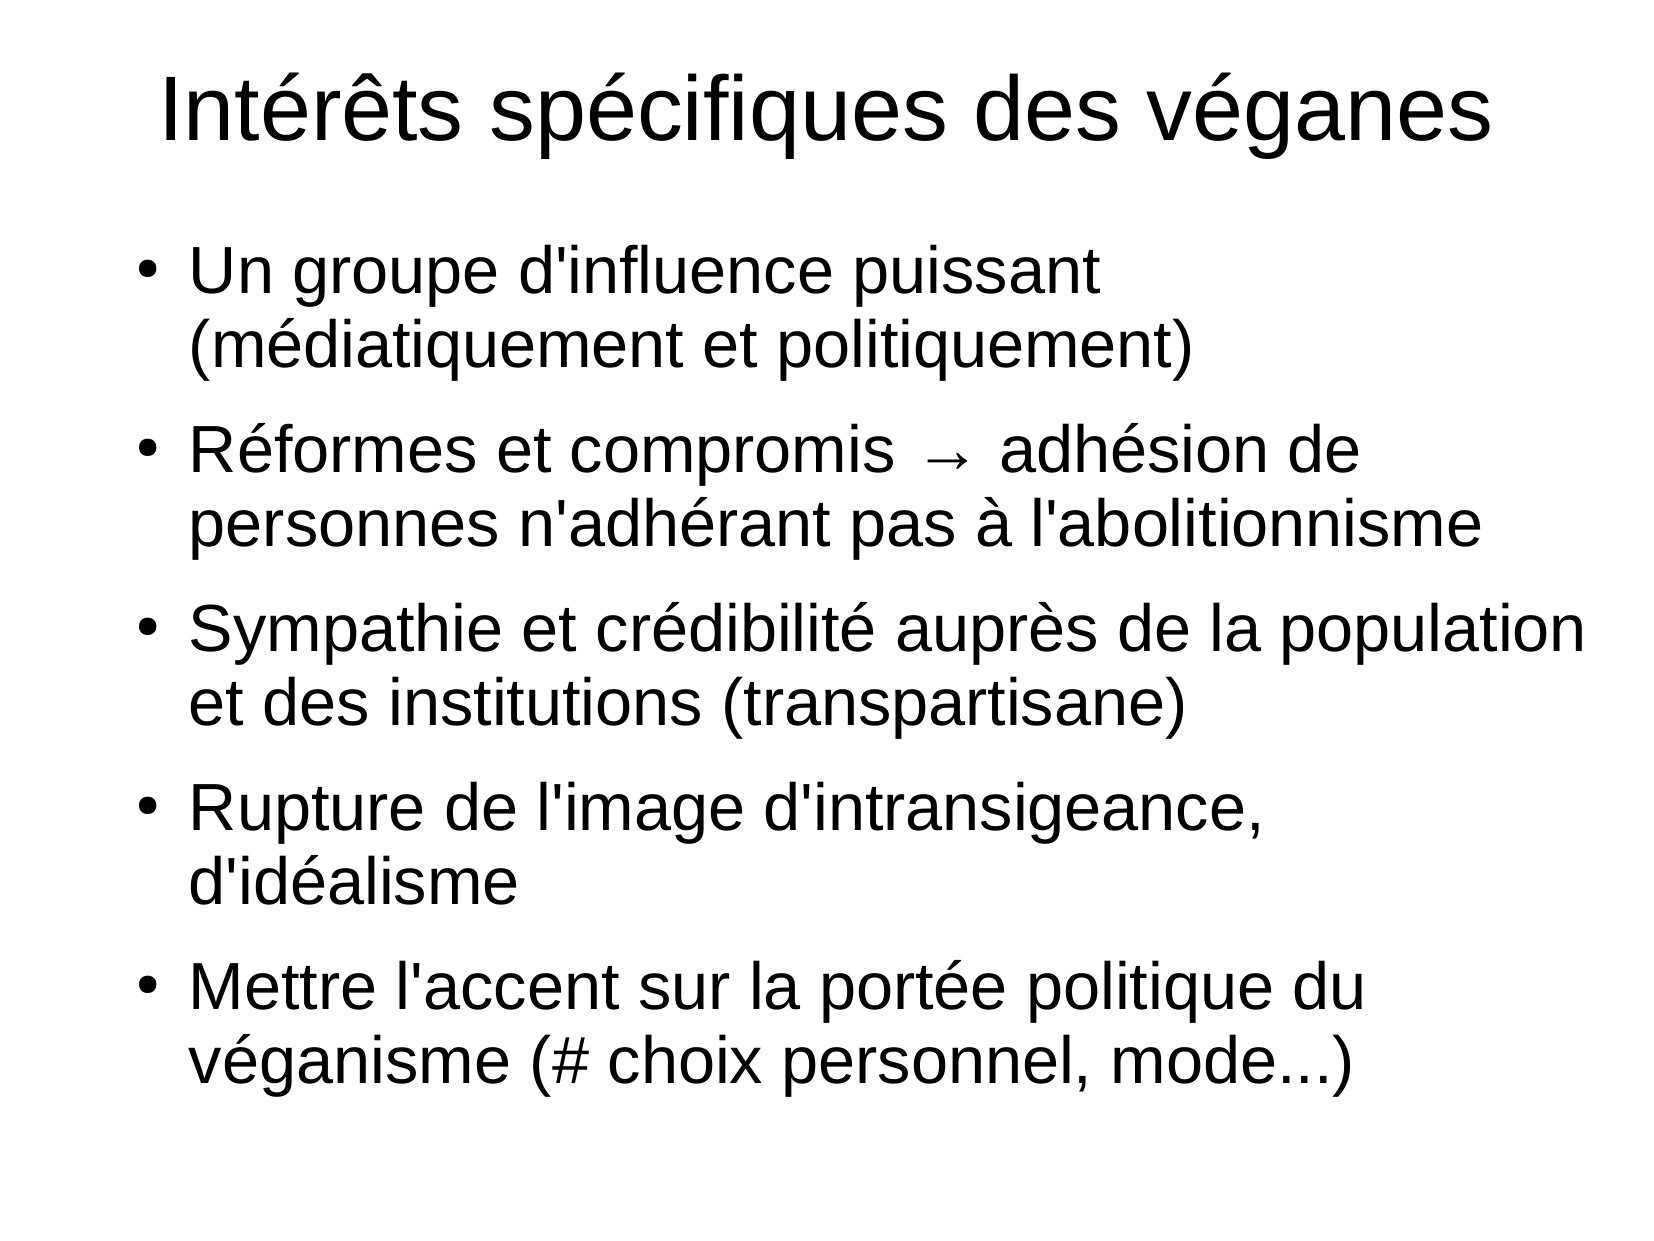

# Intérêts spécifiques des véganes
Un groupe d'influence puissant (médiatiquement et politiquement)
Réformes et compromis → adhésion de personnes n'adhérant pas à l'abolitionnisme
Sympathie et crédibilité auprès de la population et des institutions (transpartisane)
Rupture de l'image d'intransigeance, d'idéalisme
Mettre l'accent sur la portée politique du véganisme (# choix personnel, mode...)